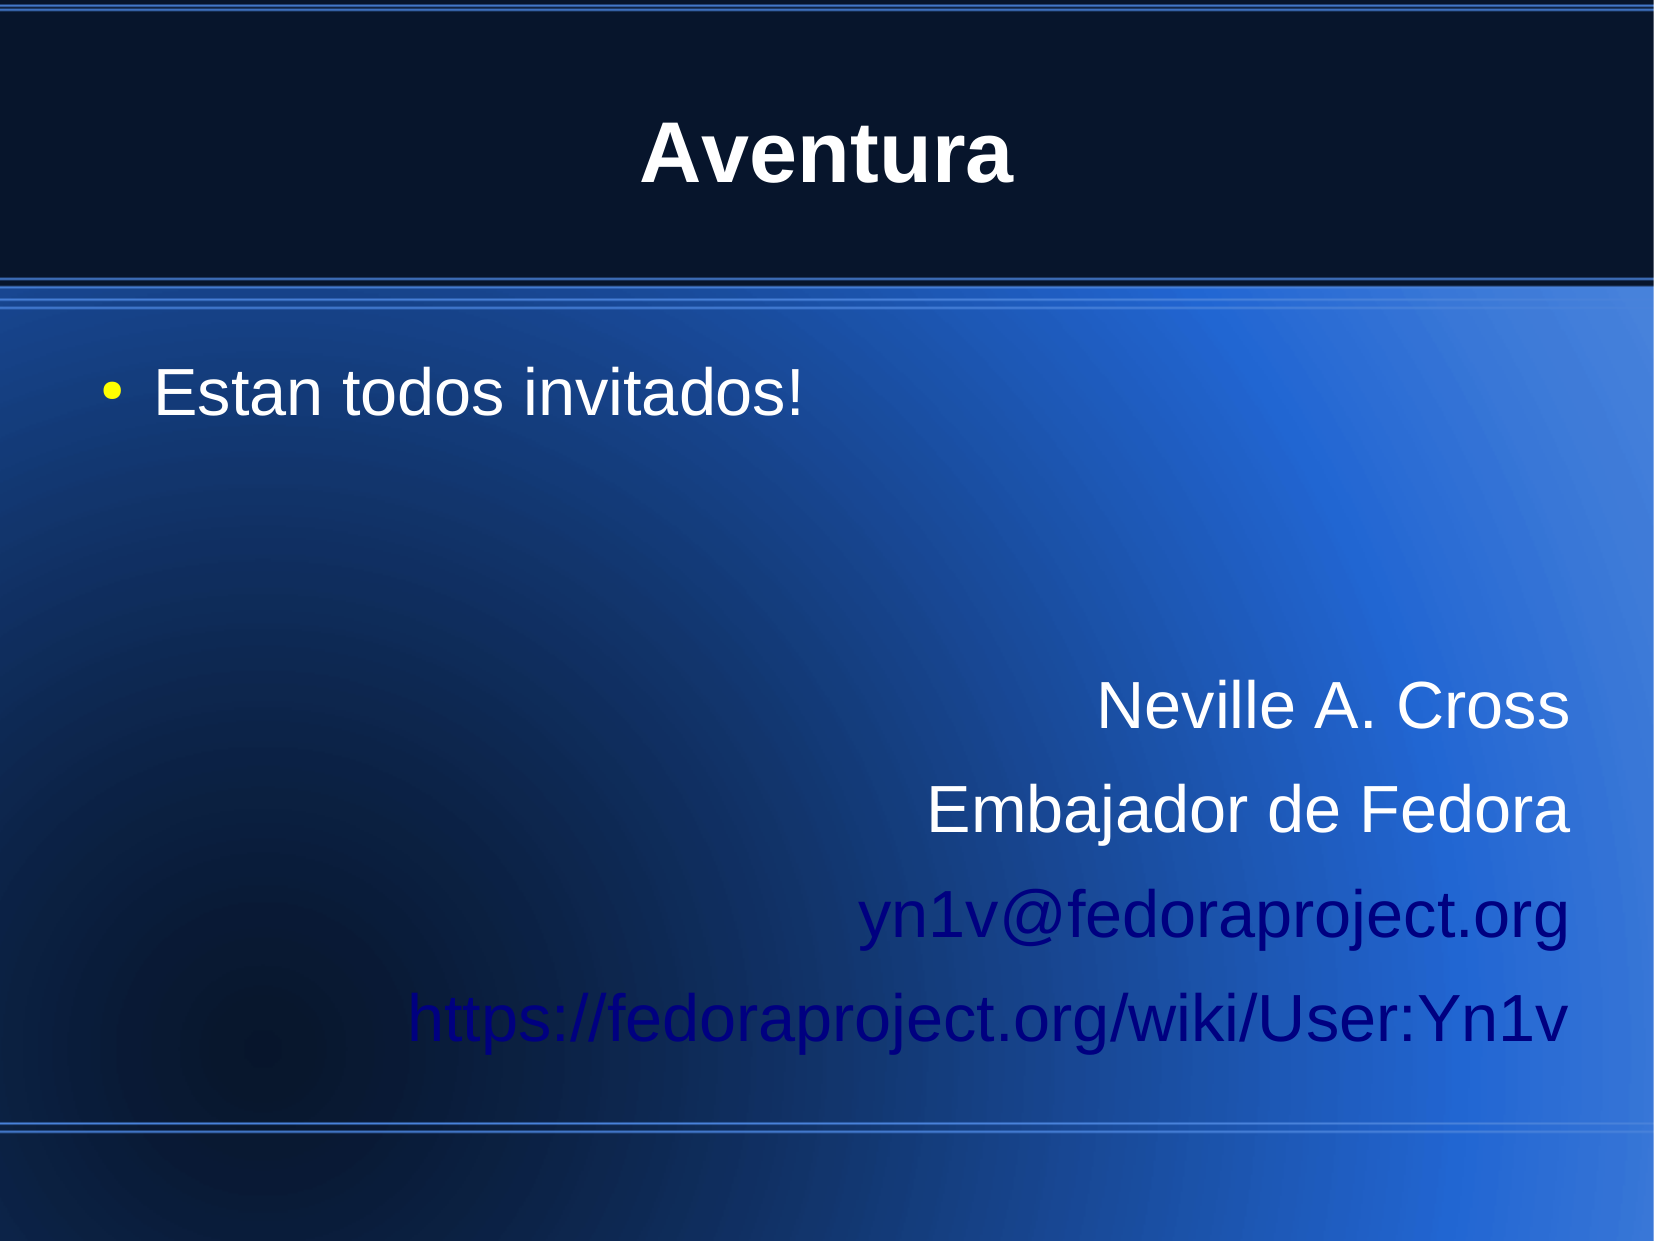

# Aventura
Estan todos invitados!
Neville A. Cross
Embajador de Fedora
yn1v@fedoraproject.org
https://fedoraproject.org/wiki/User:Yn1v